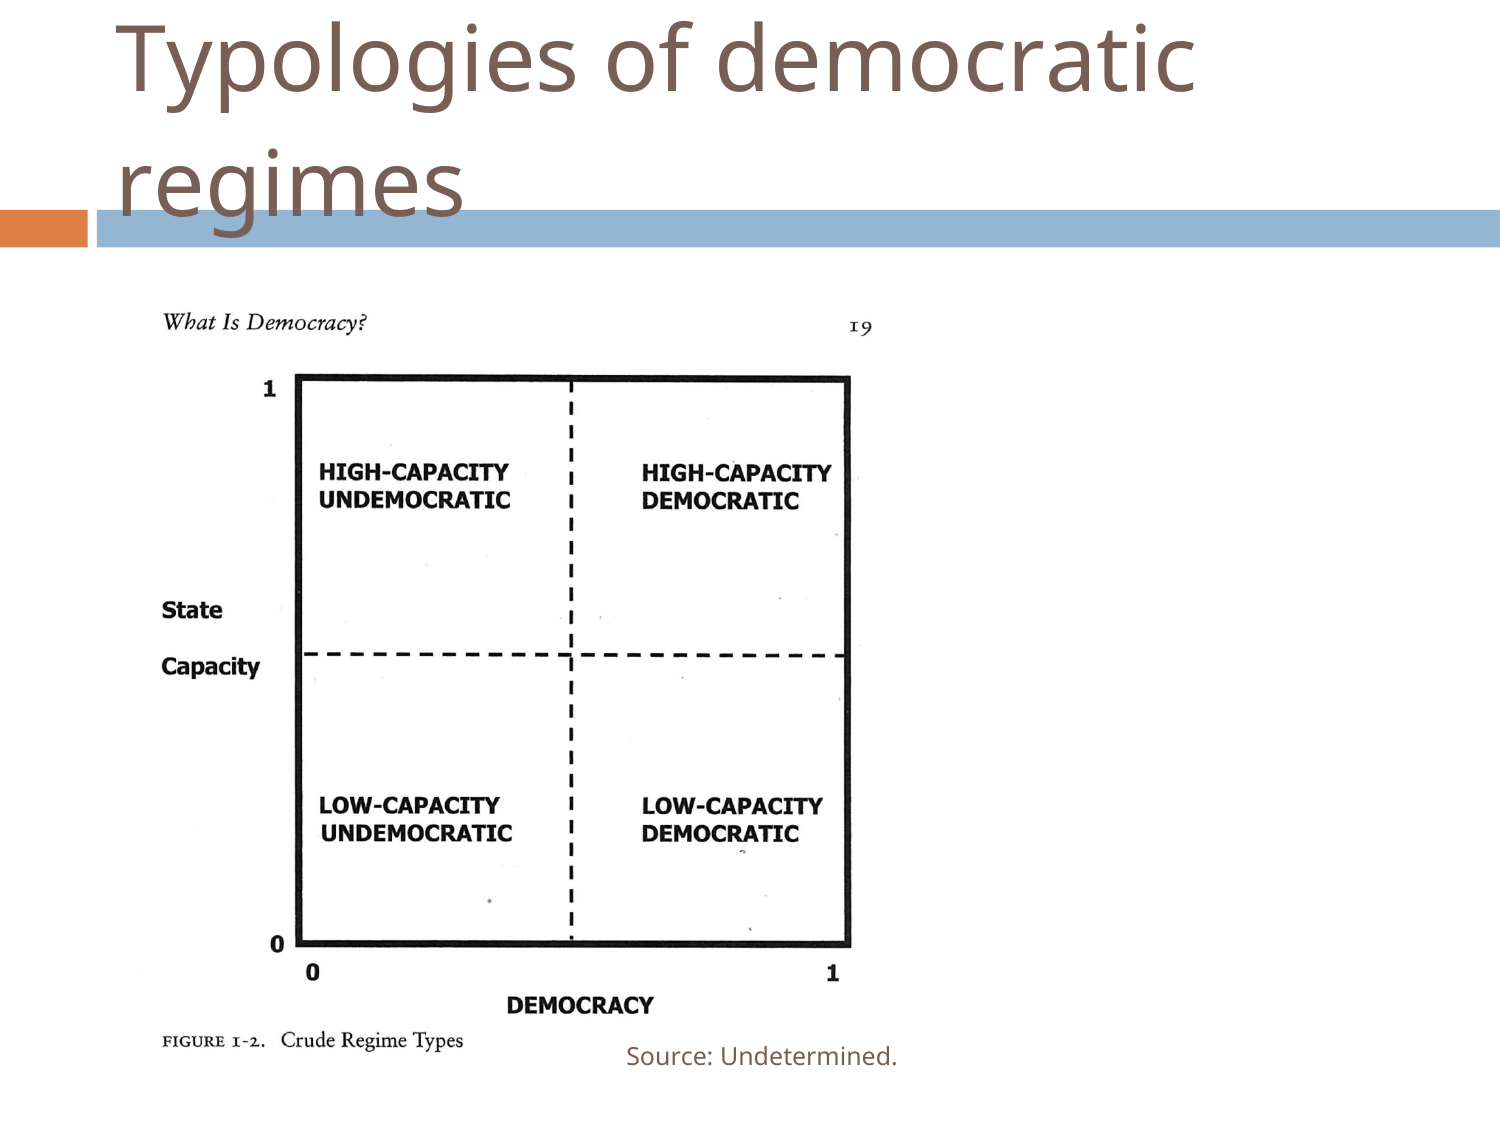

# Typologies of democratic regimes
Source: Undetermined.